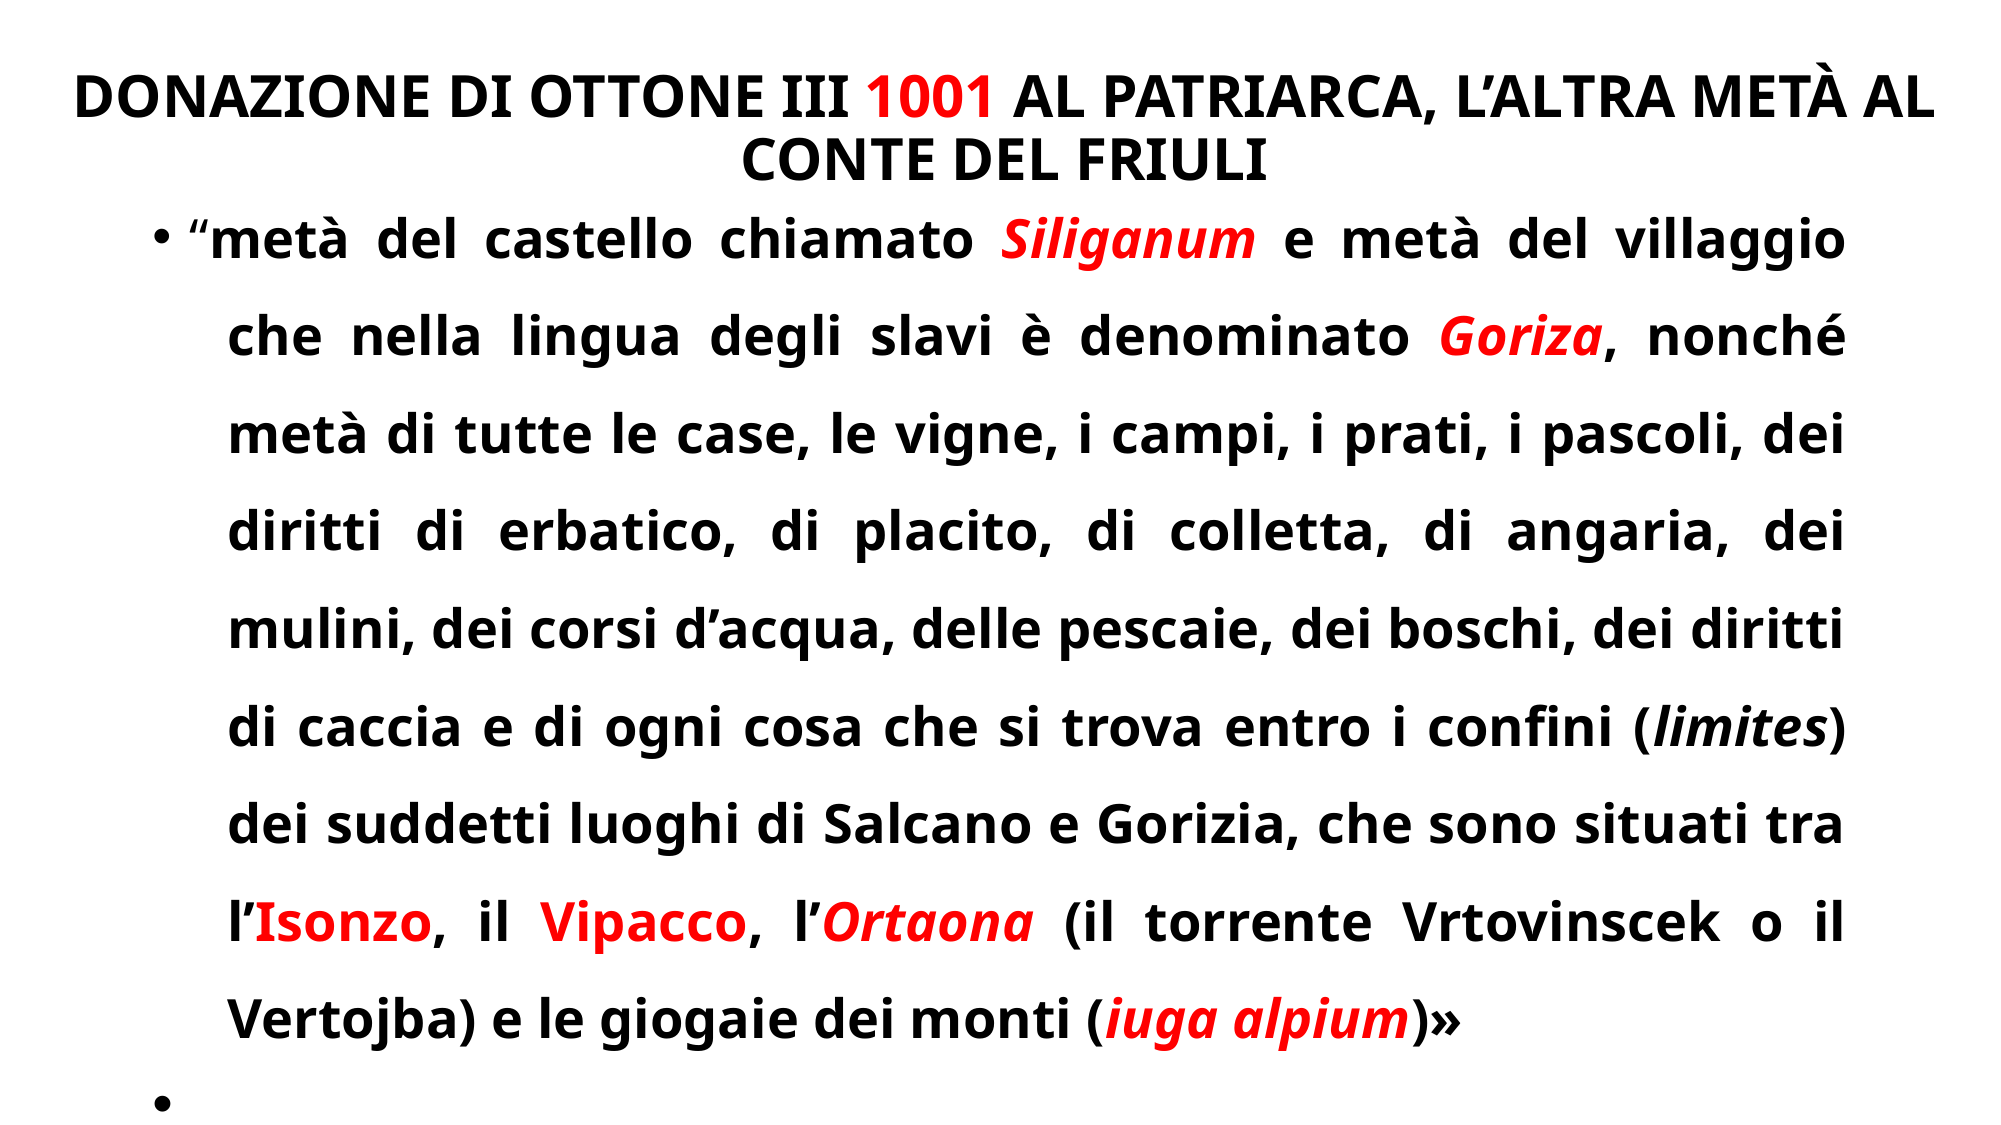

# DONAZIONE DI OTTONE III 1001 AL PATRIARCA, L’ALTRA METÀ AL CONTE DEL FRIULI
“metà del castello chiamato Siliganum e metà del villaggio che nella lingua degli slavi è denominato Goriza, nonché metà di tutte le case, le vigne, i campi, i prati, i pascoli, dei diritti di erbatico, di placito, di colletta, di angaria, dei mulini, dei corsi d’acqua, delle pescaie, dei boschi, dei diritti di caccia e di ogni cosa che si trova entro i confini (limites) dei suddetti luoghi di Salcano e Gorizia, che sono situati tra l’Isonzo, il Vipacco, l’Ortaona (il torrente Vrtovinscek o il Vertojba) e le giogaie dei monti (iuga alpium)»